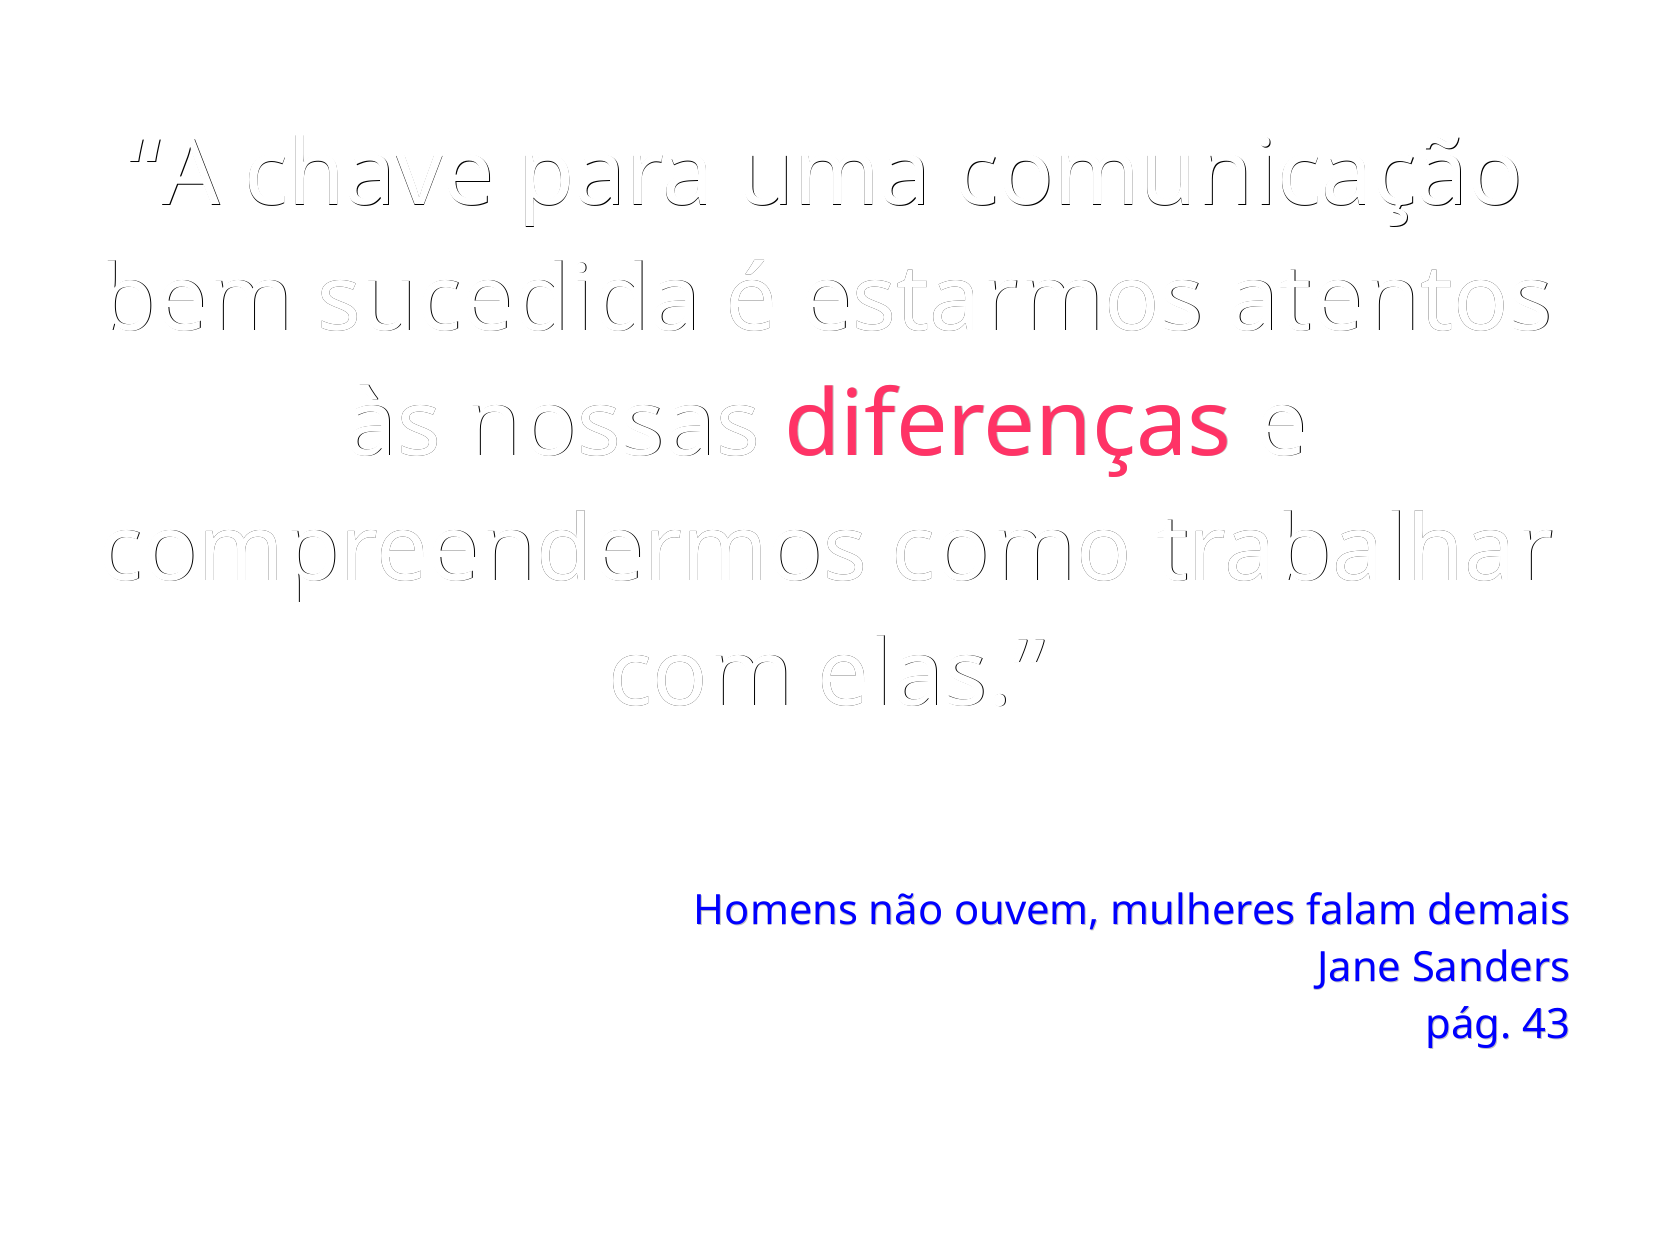

# “A chave para uma comunicação bem sucedida é estarmos atentos às nossas diferenças e compreendermos como trabalhar com elas.”
Homens não ouvem, mulheres falam demais
Jane Sanders
pág. 43